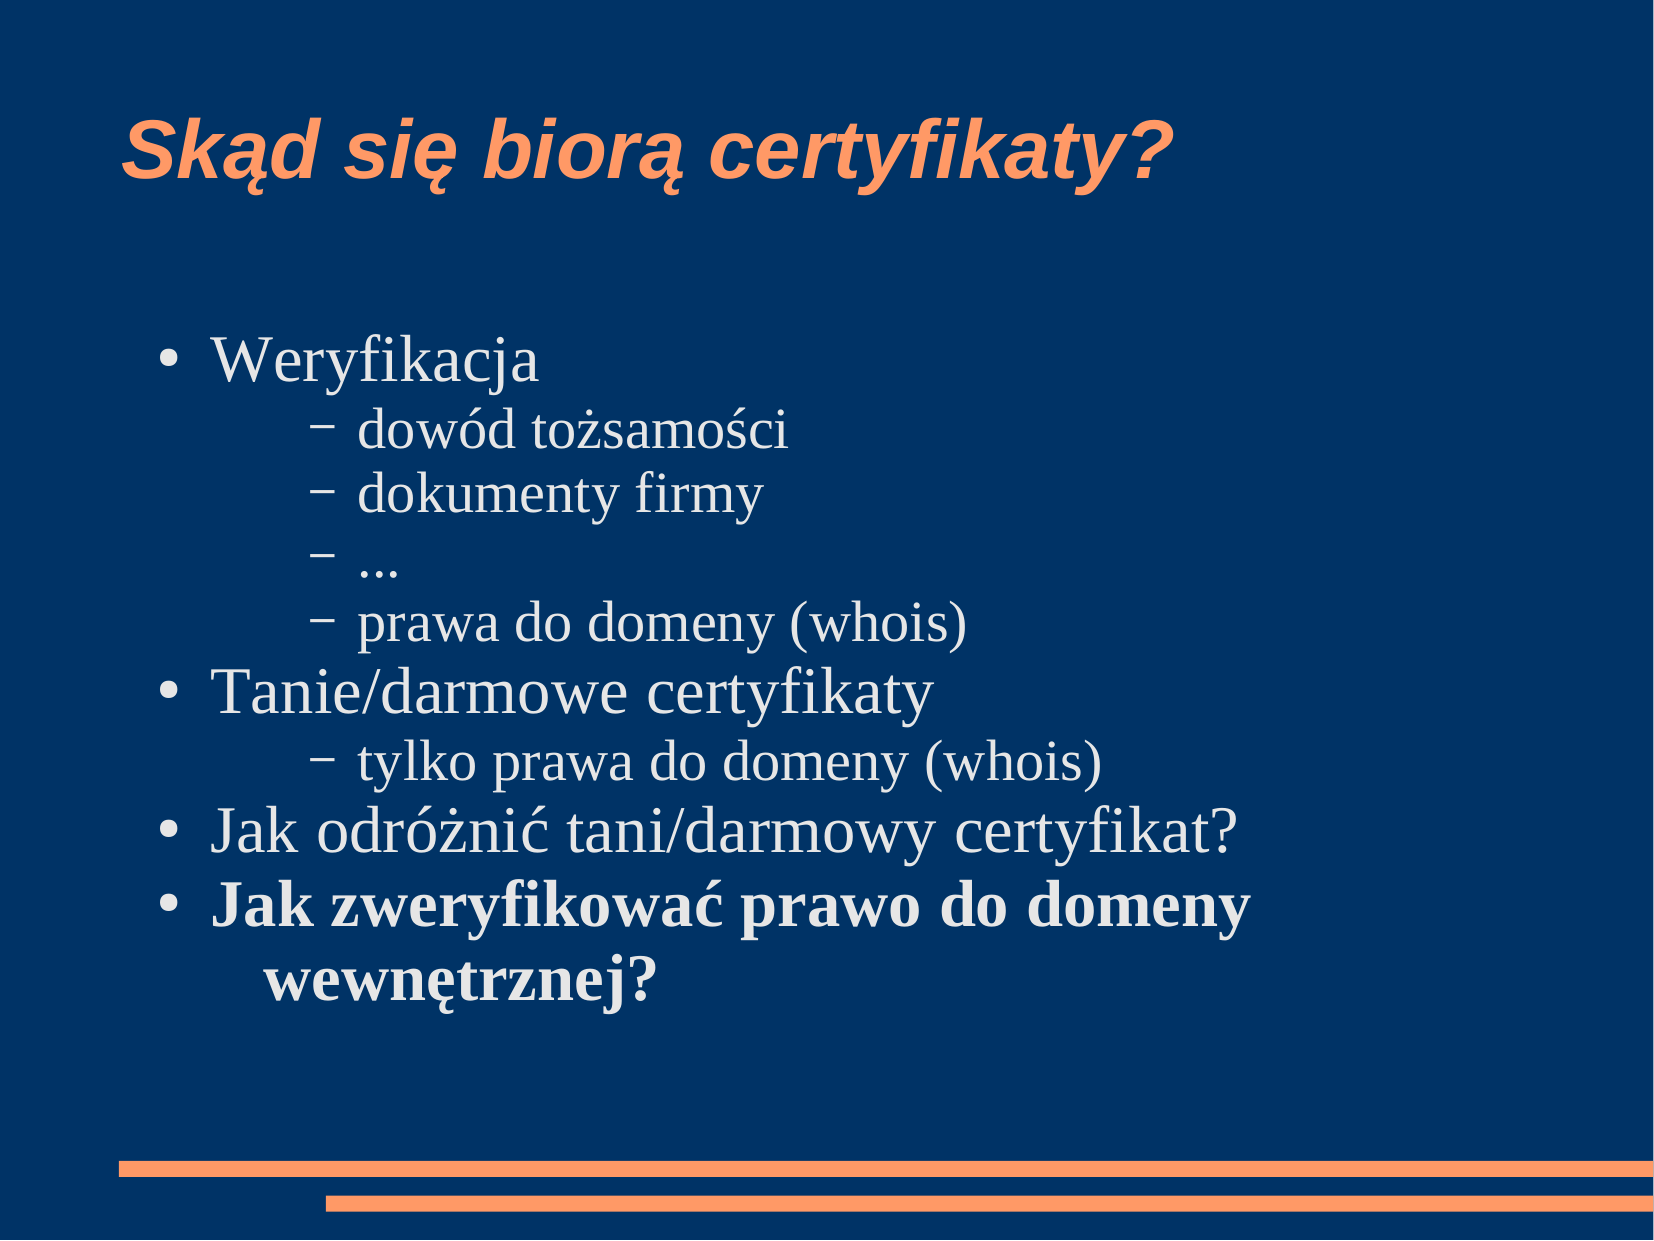

# Skąd się biorą certyfikaty?
Weryfikacja
dowód tożsamości
dokumenty firmy
...
prawa do domeny (whois)
Tanie/darmowe certyfikaty
tylko prawa do domeny (whois)
Jak odróżnić tani/darmowy certyfikat?
Jak zweryfikować prawo do domeny wewnętrznej?